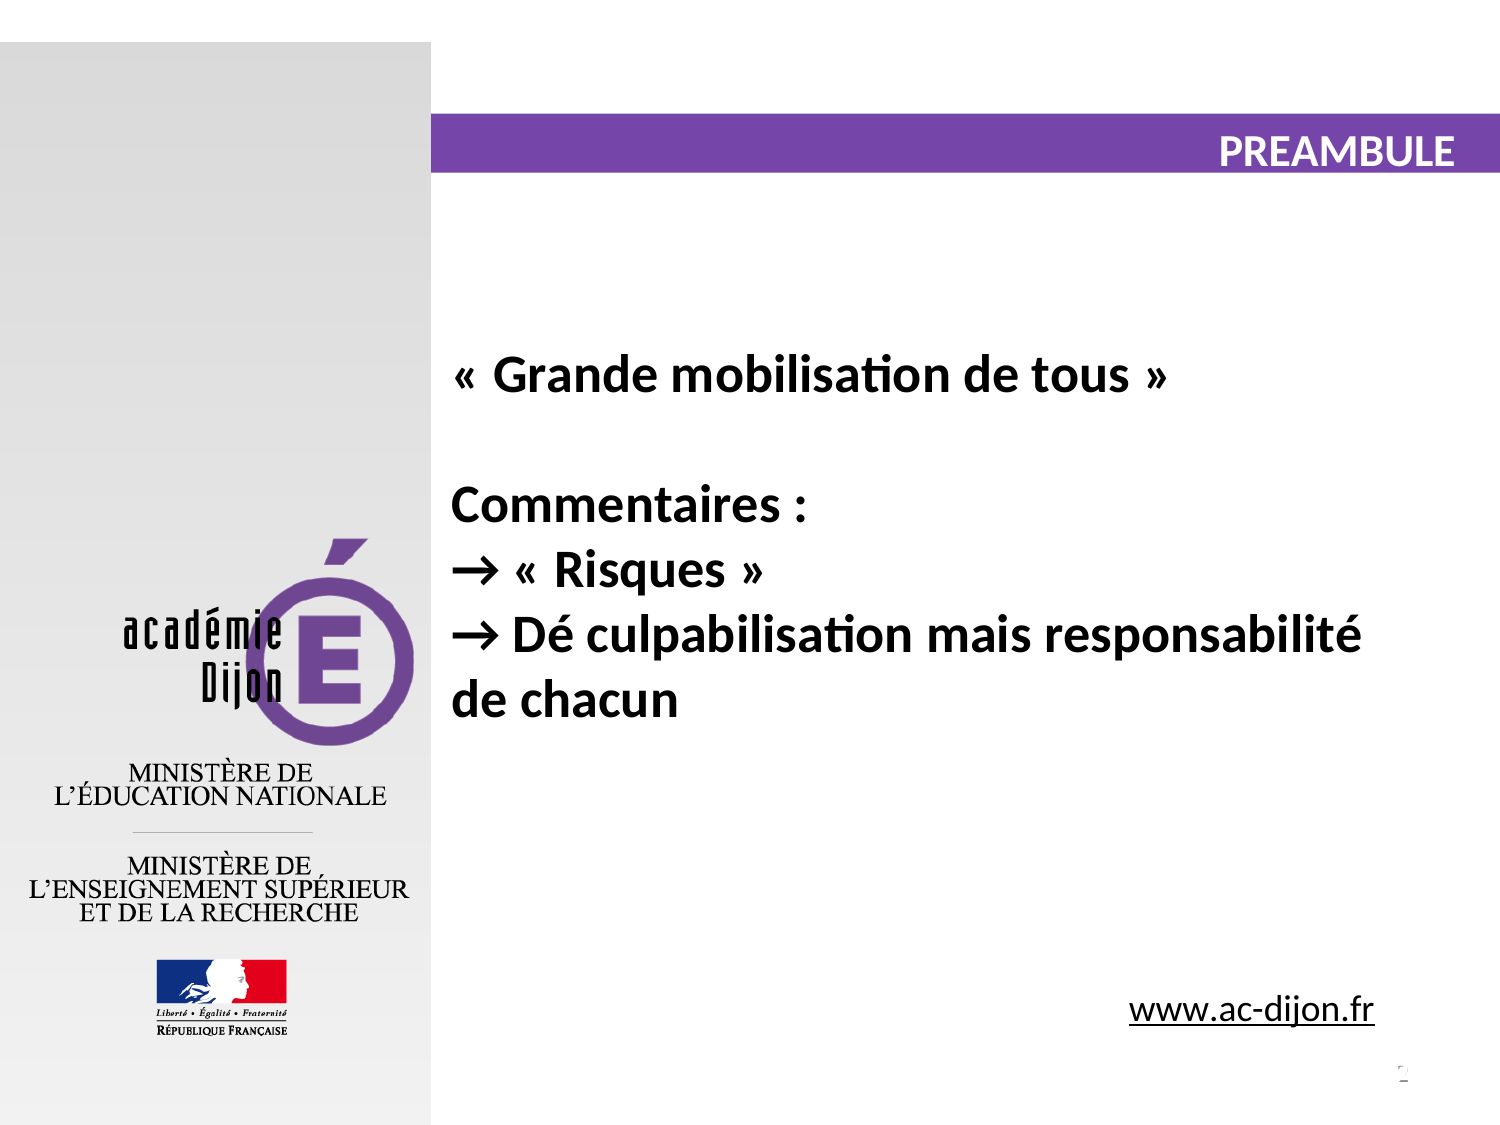

PREAMBULE
« Grande mobilisation de tous »
Commentaires :
→ « Risques »
→ Dé culpabilisation mais responsabilité de chacun
2